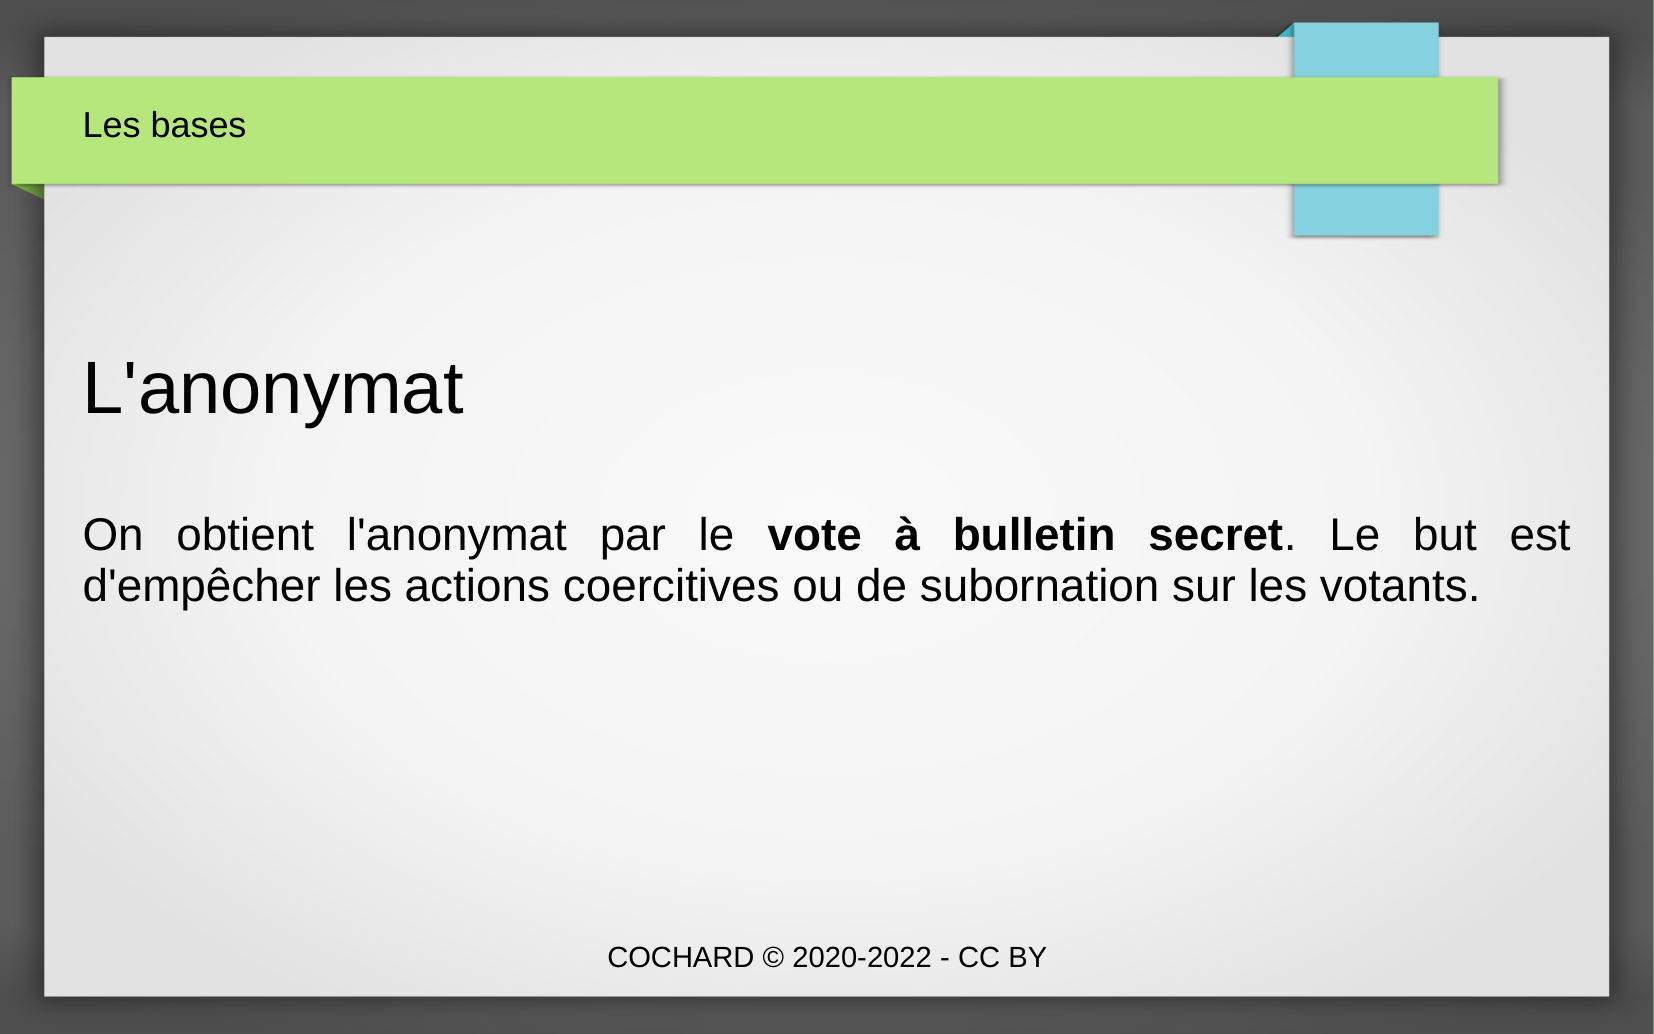

# Les bases
L'anonymat
On obtient l'anonymat par le vote à bulletin secret. Le but est d'empêcher les actions coercitives ou de subornation sur les votants.
COCHARD © 2020-2022 - CC BY